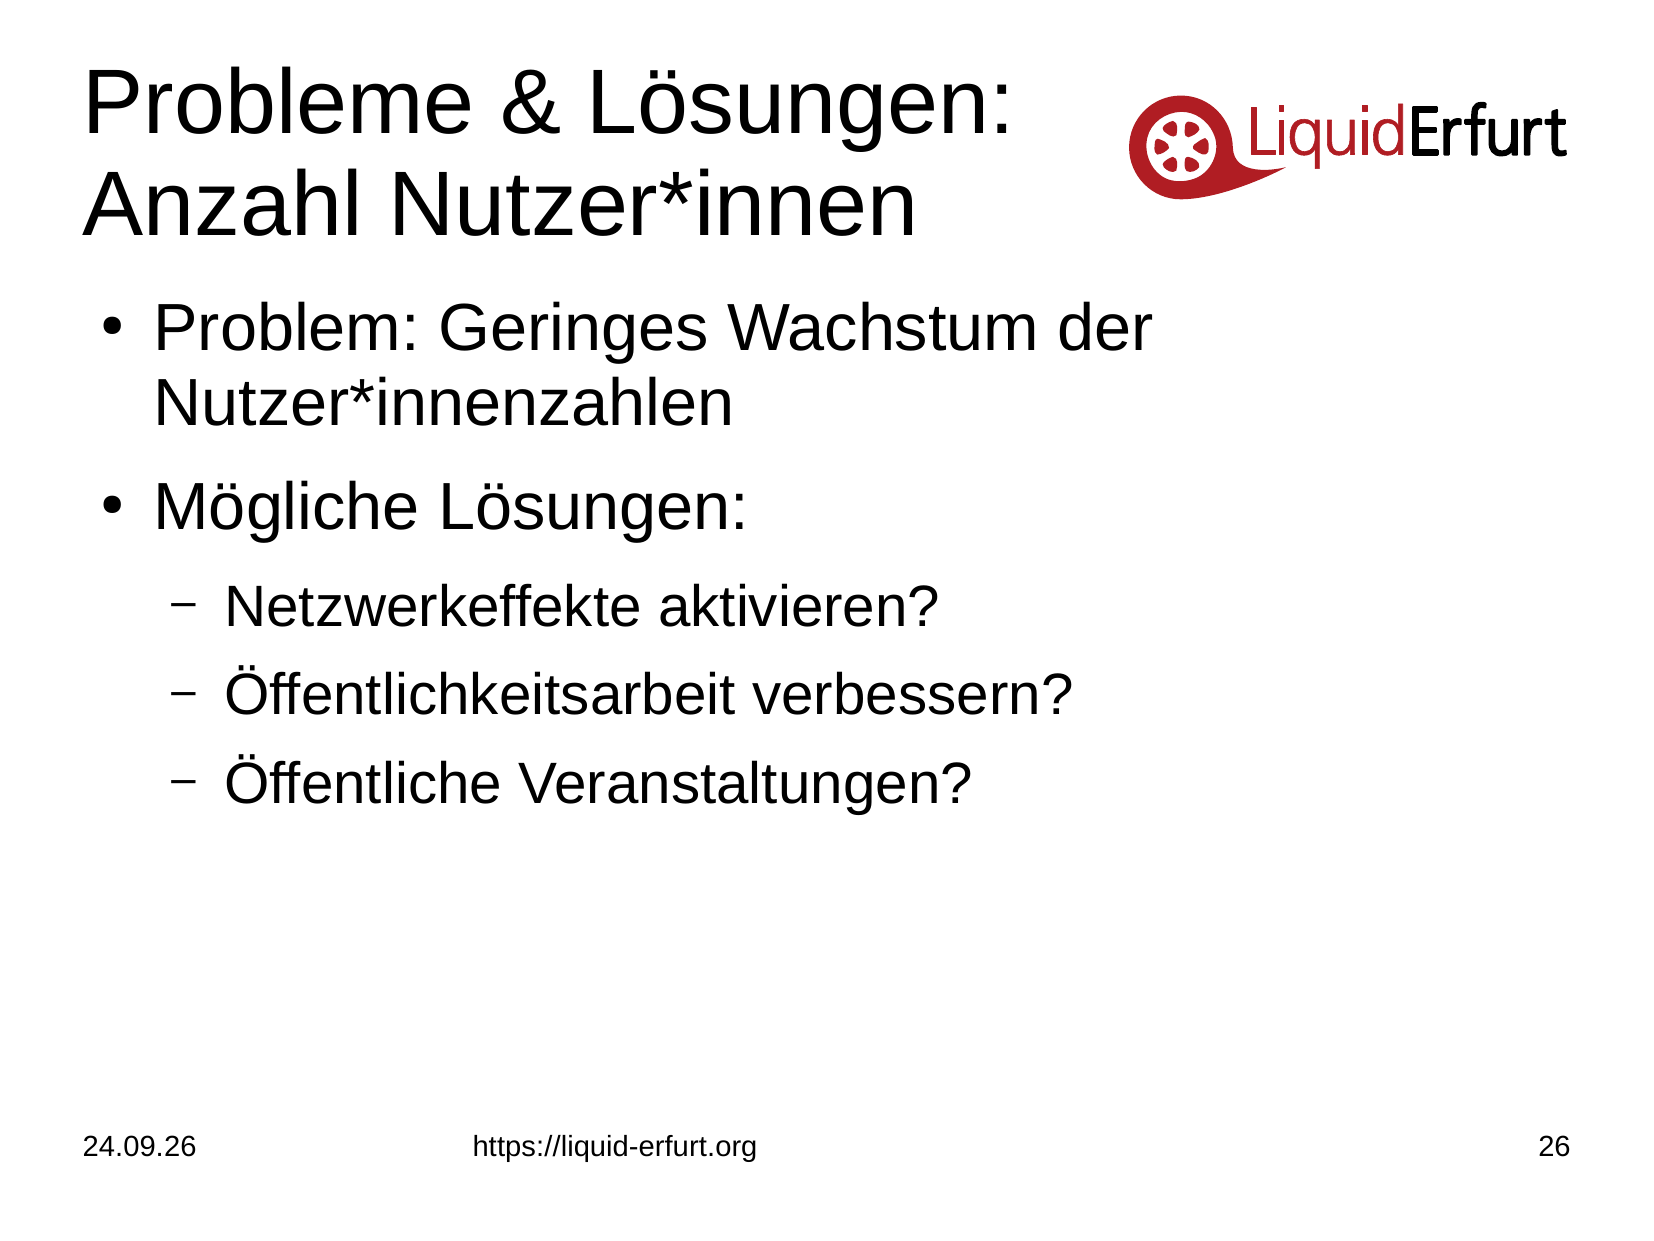

# Probleme & Lösungen: Anzahl Nutzer*innen
Problem: Geringes Wachstum der Nutzer*innenzahlen
Mögliche Lösungen:
Netzwerkeffekte aktivieren?
Öffentlichkeitsarbeit verbessern?
Öffentliche Veranstaltungen?
https://liquid-erfurt.org
26